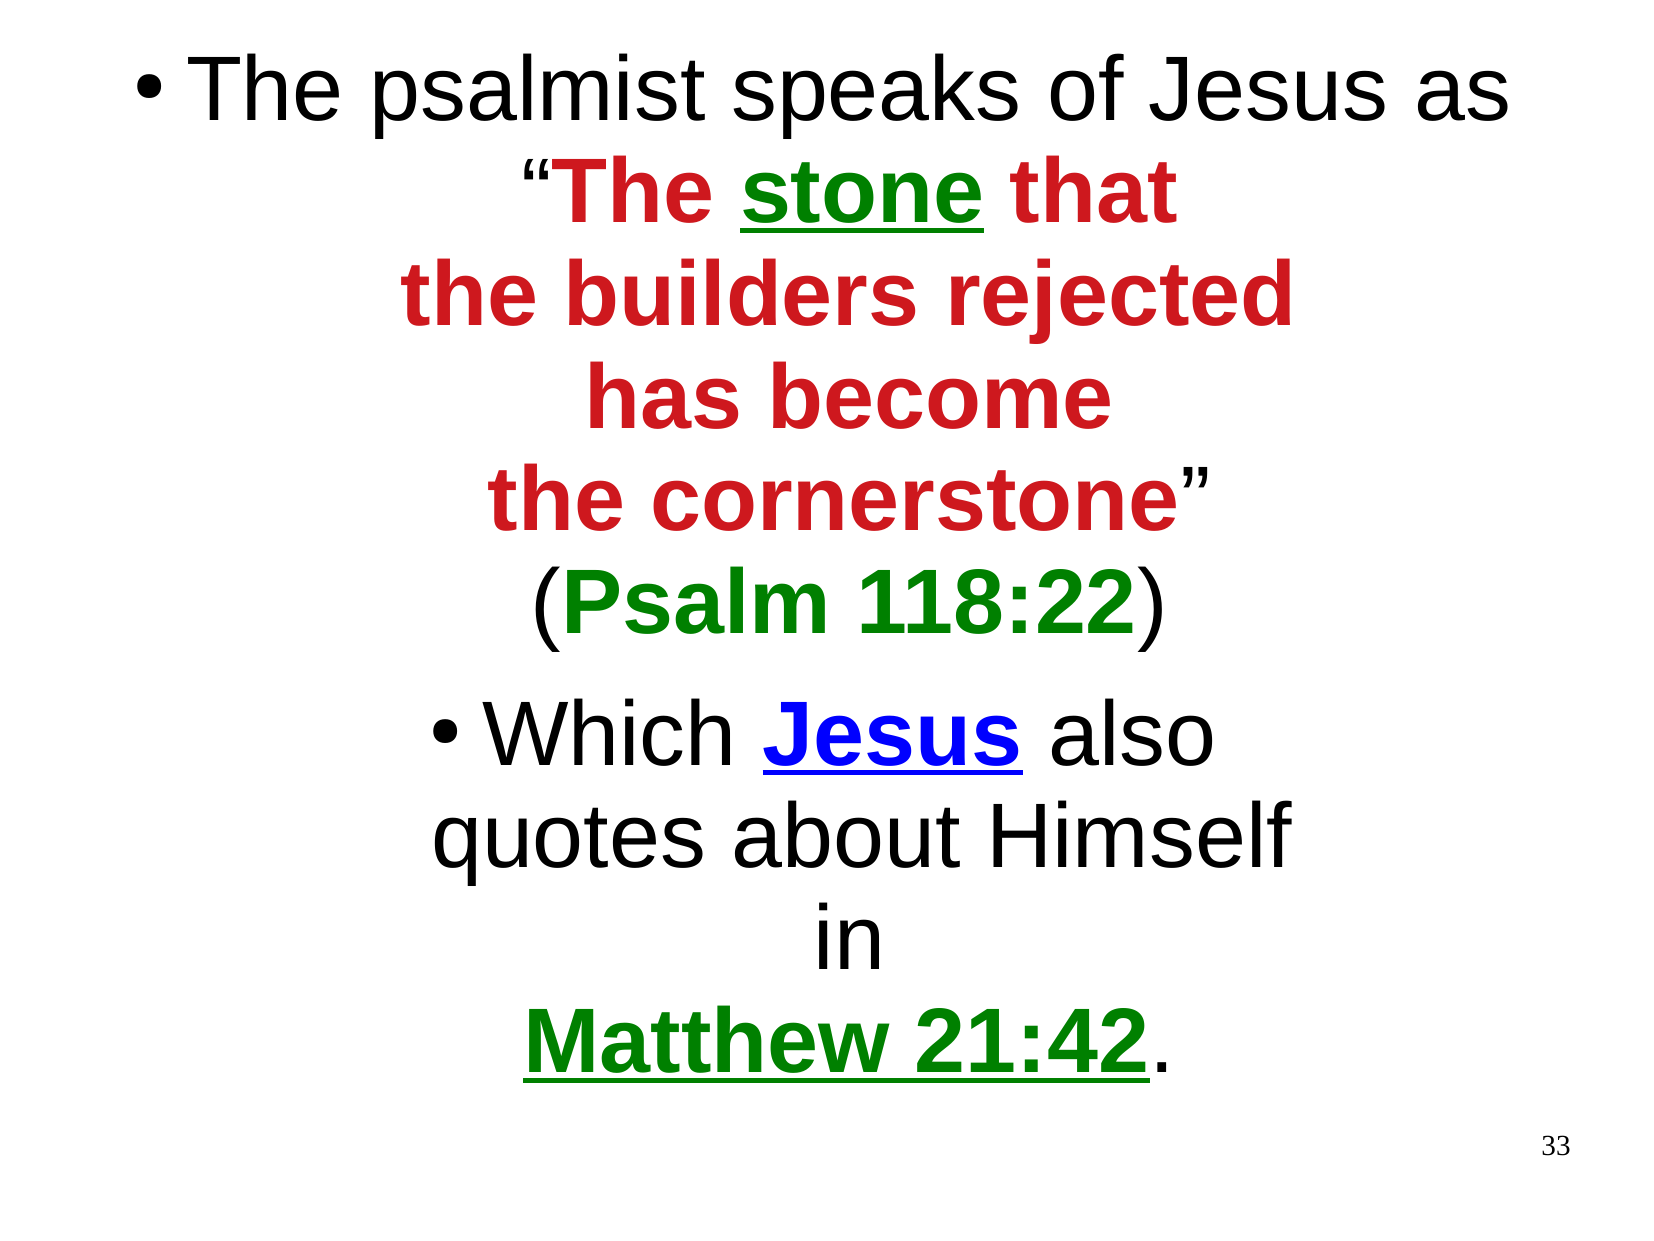

# The psalmist speaks of Jesus as “The stone that the builders rejected has become the cornerstone” (Psalm 118:22)
Which Jesus also
quotes about Himself
in
Matthew 21:42.
33